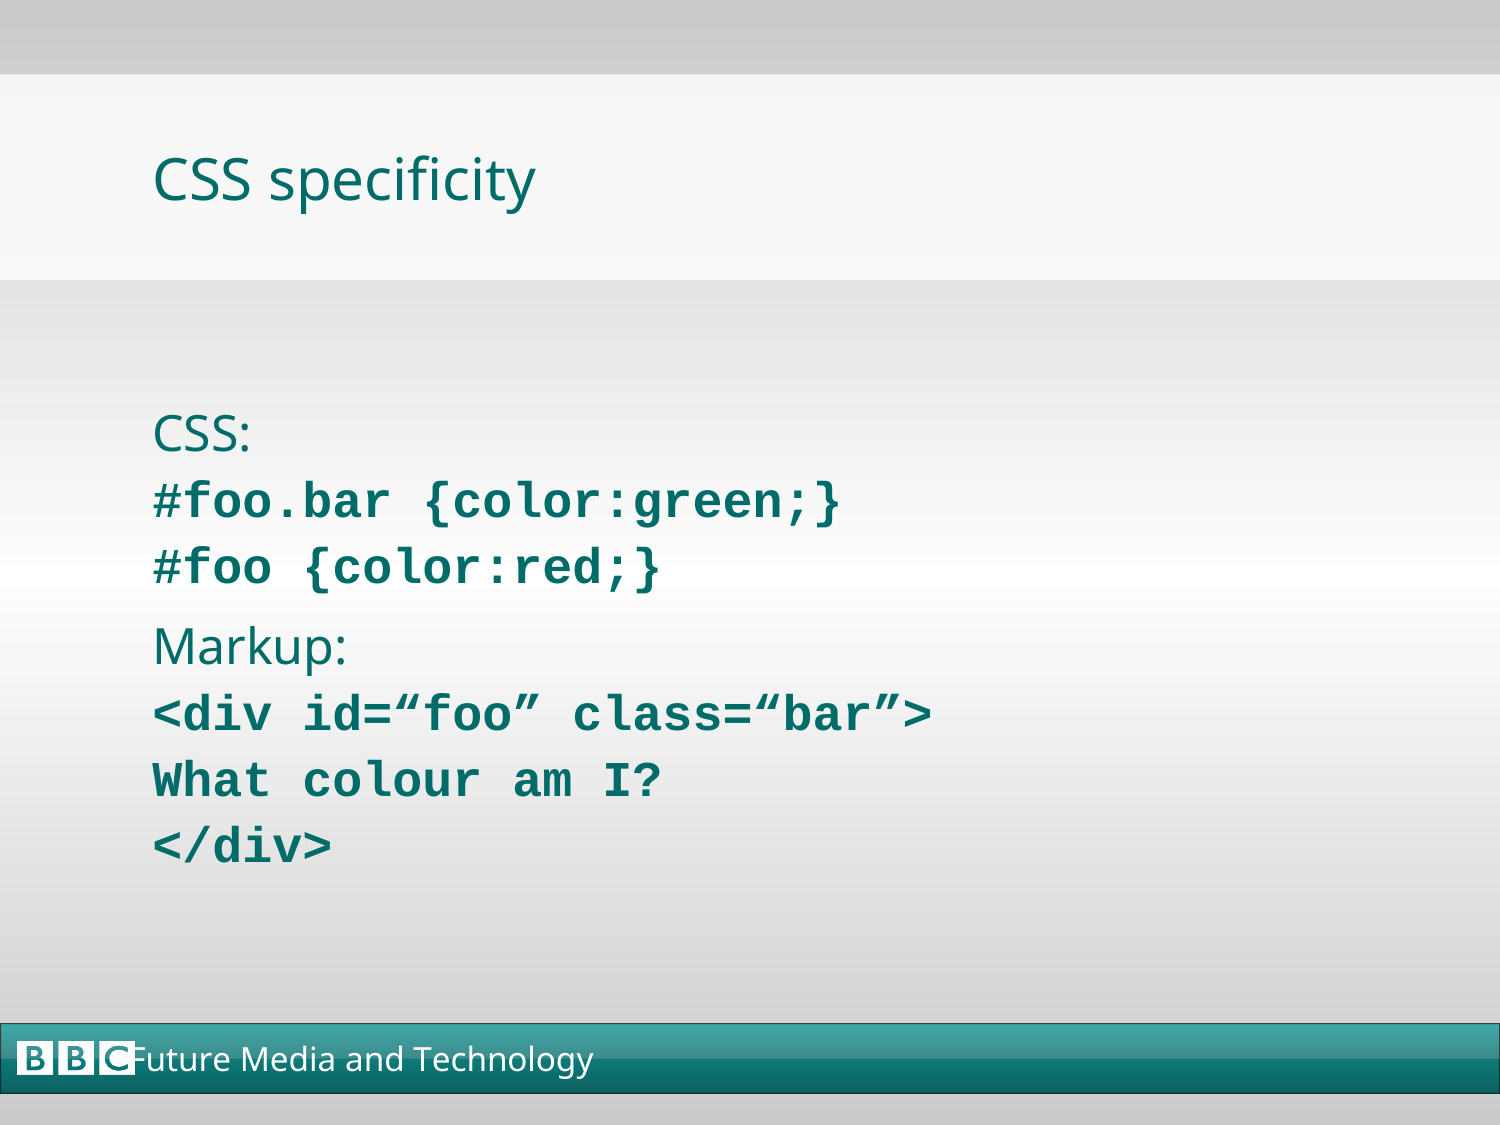

# CSS specificity
CSS:
#foo.bar {color:green;}
#foo {color:red;}
Markup:
<div id=“foo” class=“bar”>
What colour am I?
</div>